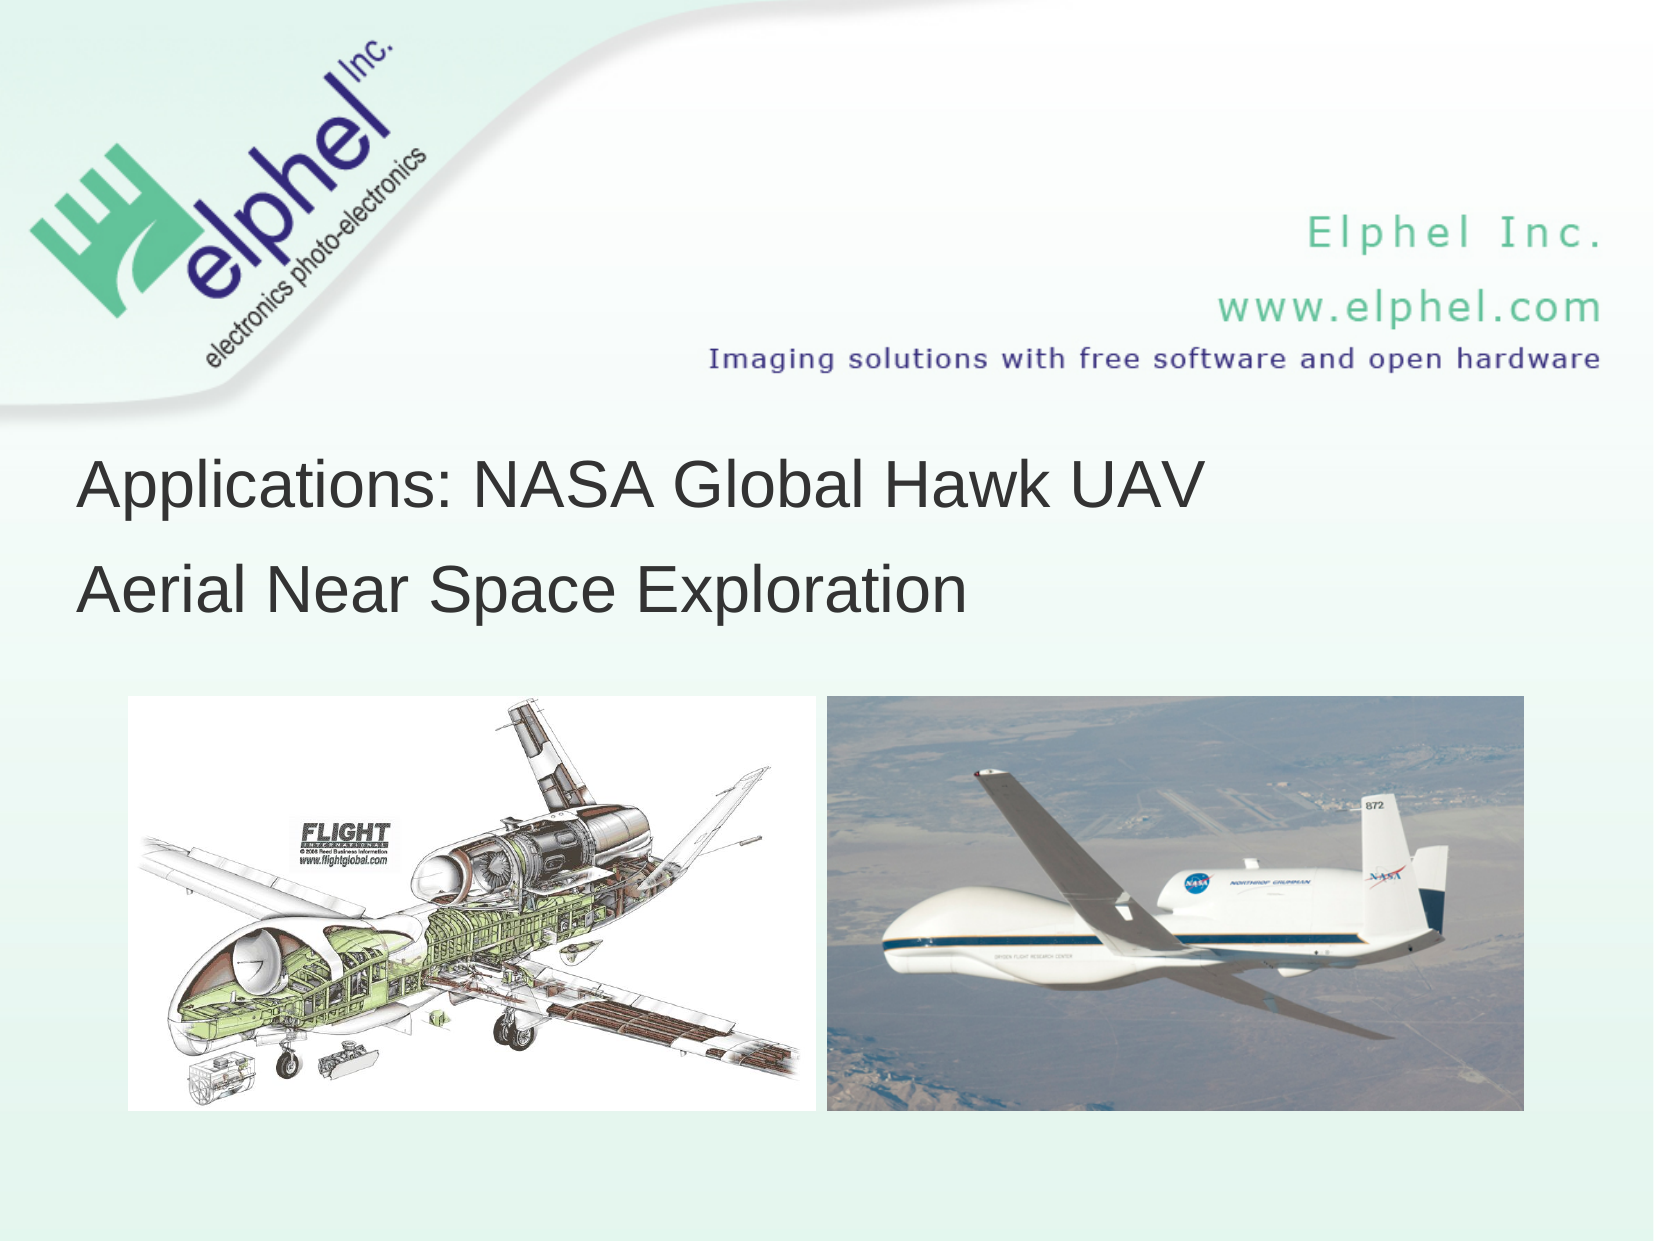

# Applications: NASA Global Hawk UAV
Aerial Near Space Exploration